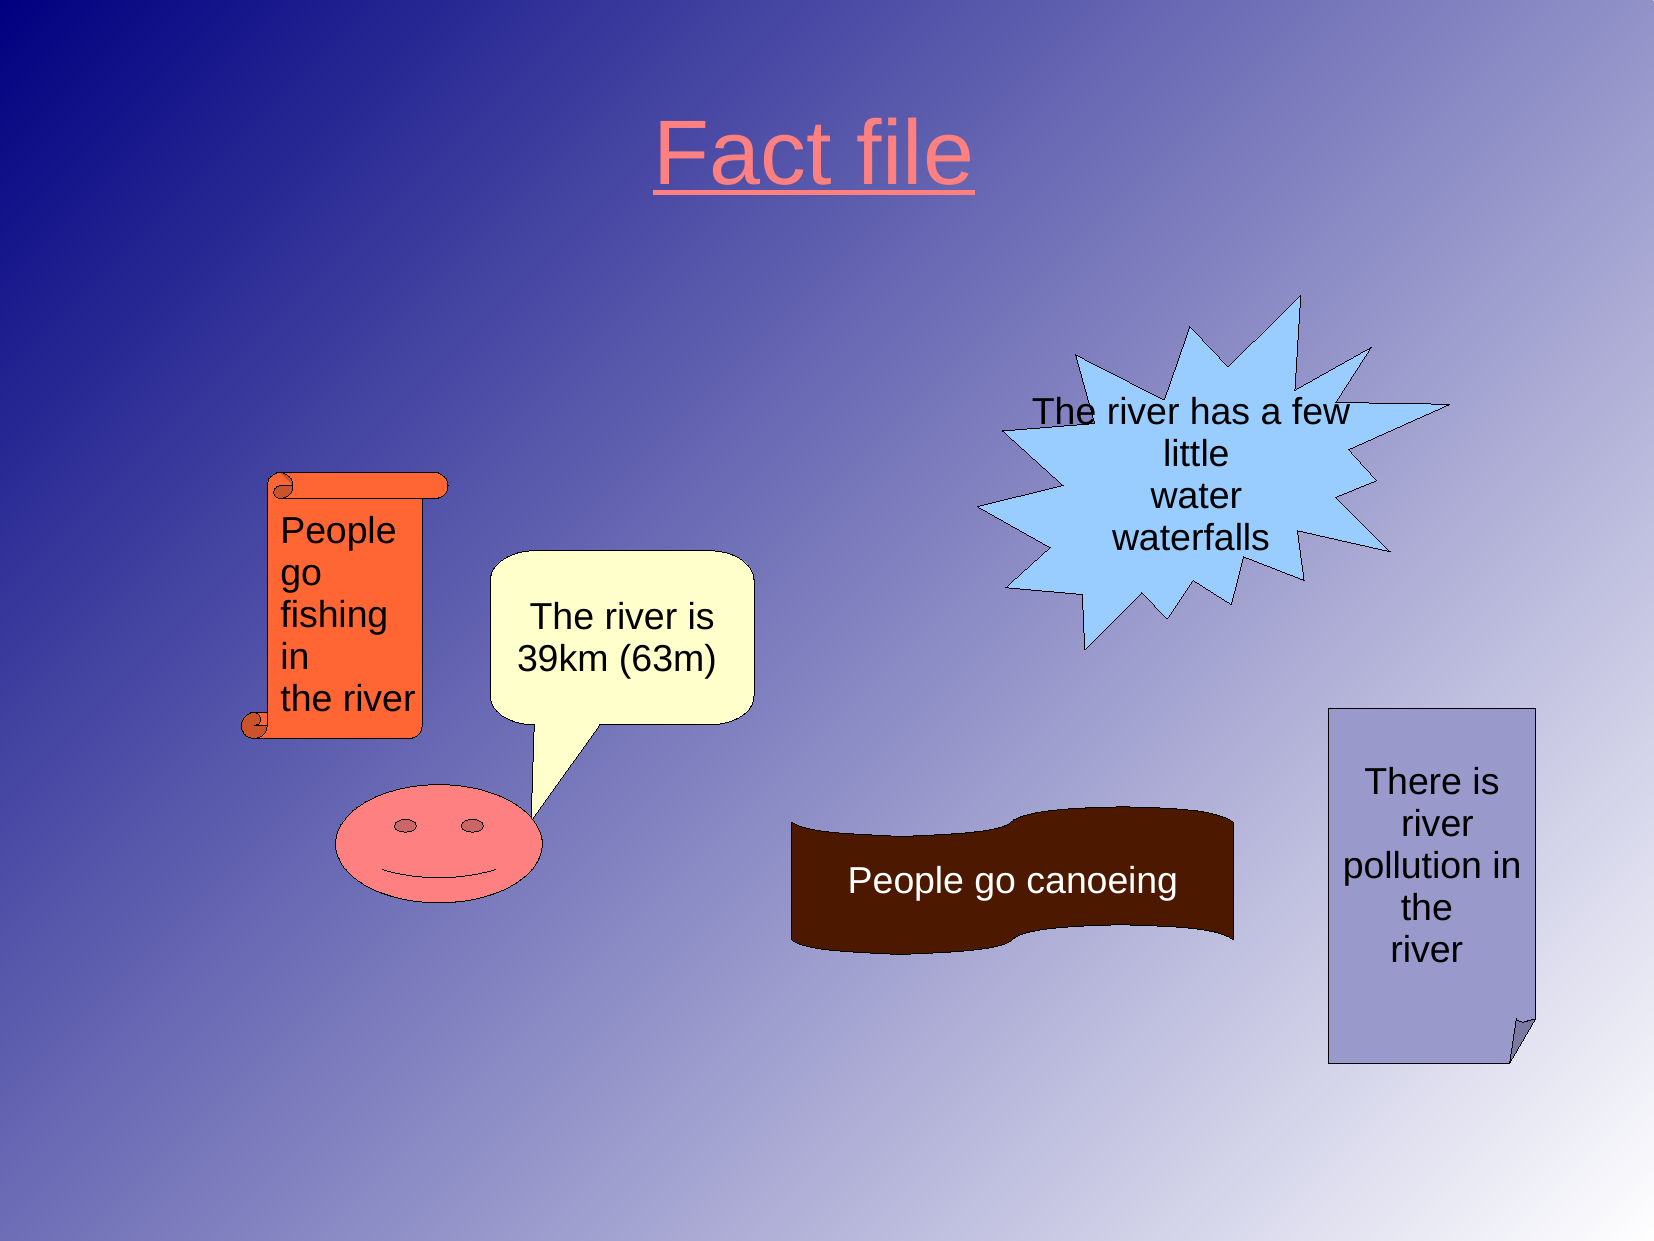

# Fact file
The river has a few
 little
 water
 waterfalls
People
go
fishing
in
the river
The river is 39km (63m)
There is
 river
 pollution in
the
river
People go canoeing